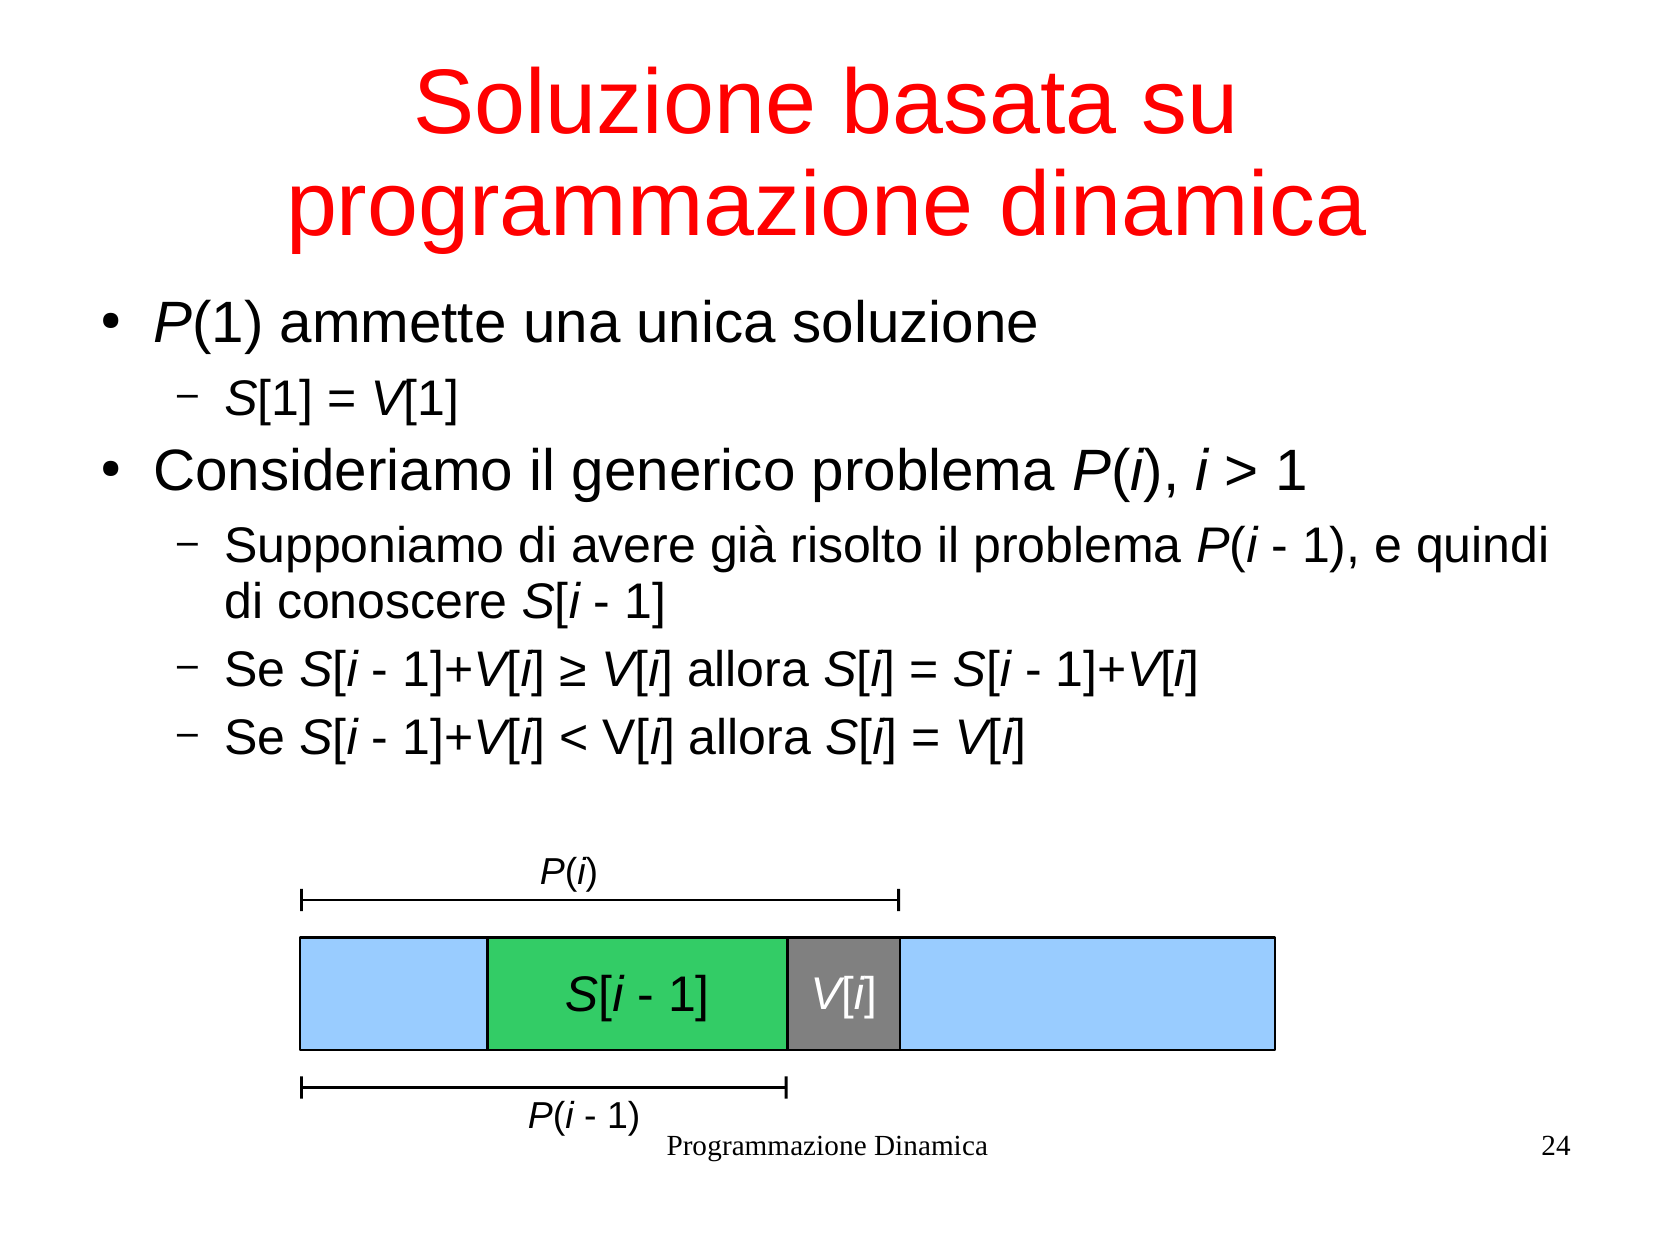

# Soluzione basata su programmazione dinamica
P(1) ammette una unica soluzione
S[1] = V[1]
Consideriamo il generico problema P(i), i > 1
Supponiamo di avere già risolto il problema P(i - 1), e quindi di conoscere S[i - 1]
Se S[i - 1]+V[i] ≥ V[i] allora S[i] = S[i - 1]+V[i]
Se S[i - 1]+V[i] < V[i] allora S[i] = V[i]
P(i)
S[i - 1]
V[i]
P(i - 1)
Programmazione Dinamica
24